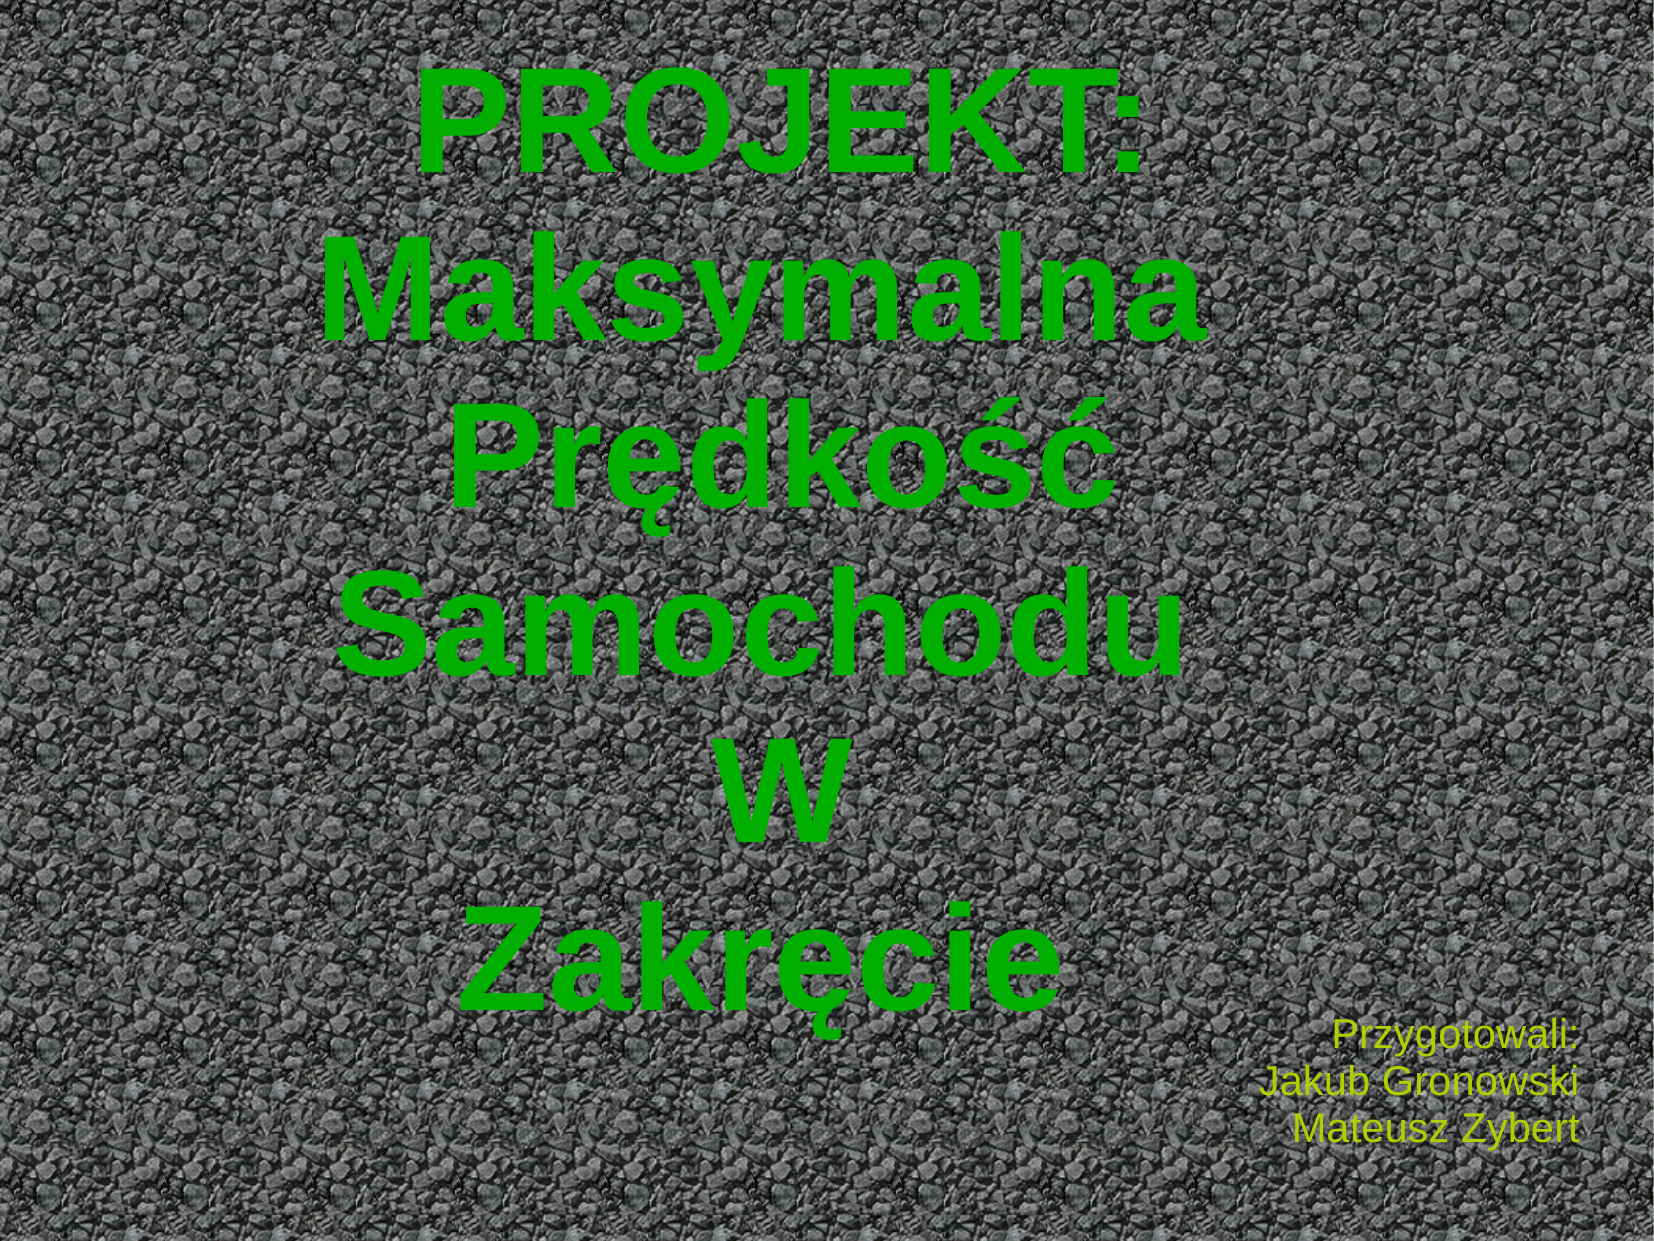

PROJEKT:
Maksymalna
Prędkość
Samochodu
W
Zakręcie
Przygotowali:
Jakub Gronowski
Mateusz Zybert